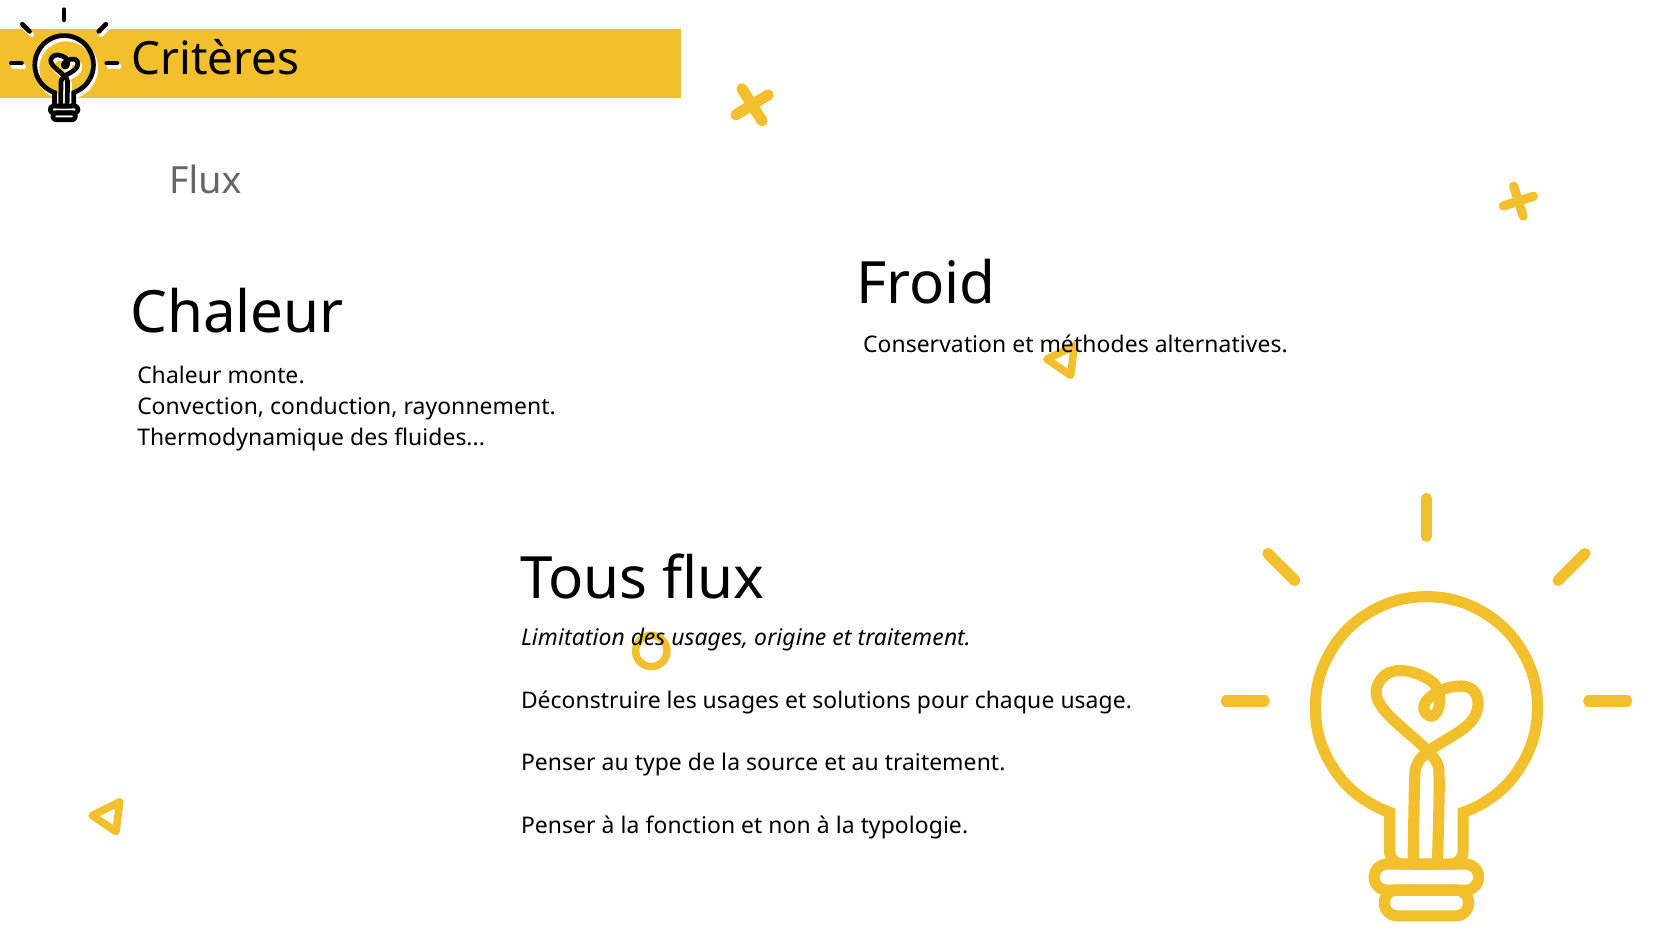

Critères
# Flux
Froid
Chaleur
Conservation et méthodes alternatives.
Chaleur monte.
Convection, conduction, rayonnement.
Thermodynamique des fluides...
Tous flux
Limitation des usages, origine et traitement.
Déconstruire les usages et solutions pour chaque usage.
Penser au type de la source et au traitement.
Penser à la fonction et non à la typologie.